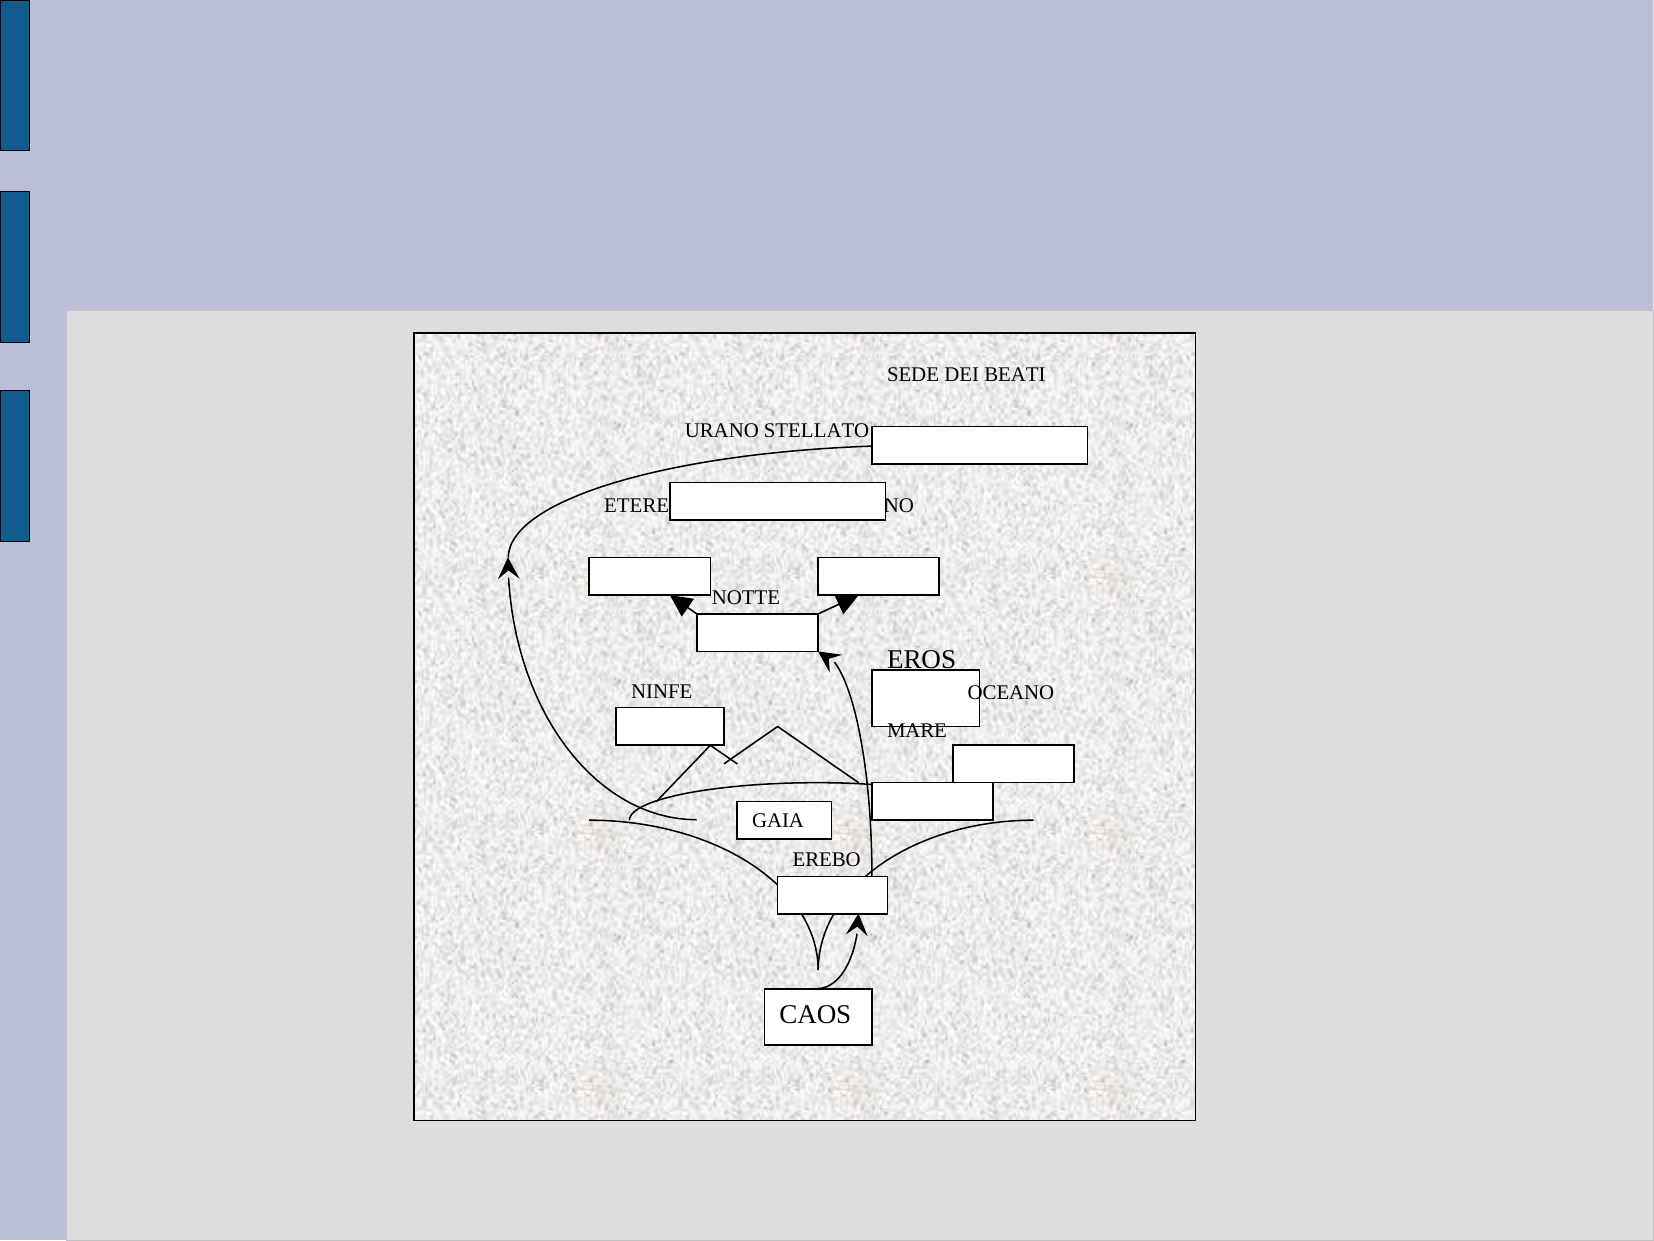

#
SEDE DEI BEATI
URANO STELLATO
ETERE
GIORNO
NOTTE
EROS
NINFE
OCEANO
MARE
GAIA
EREBO
CAOS